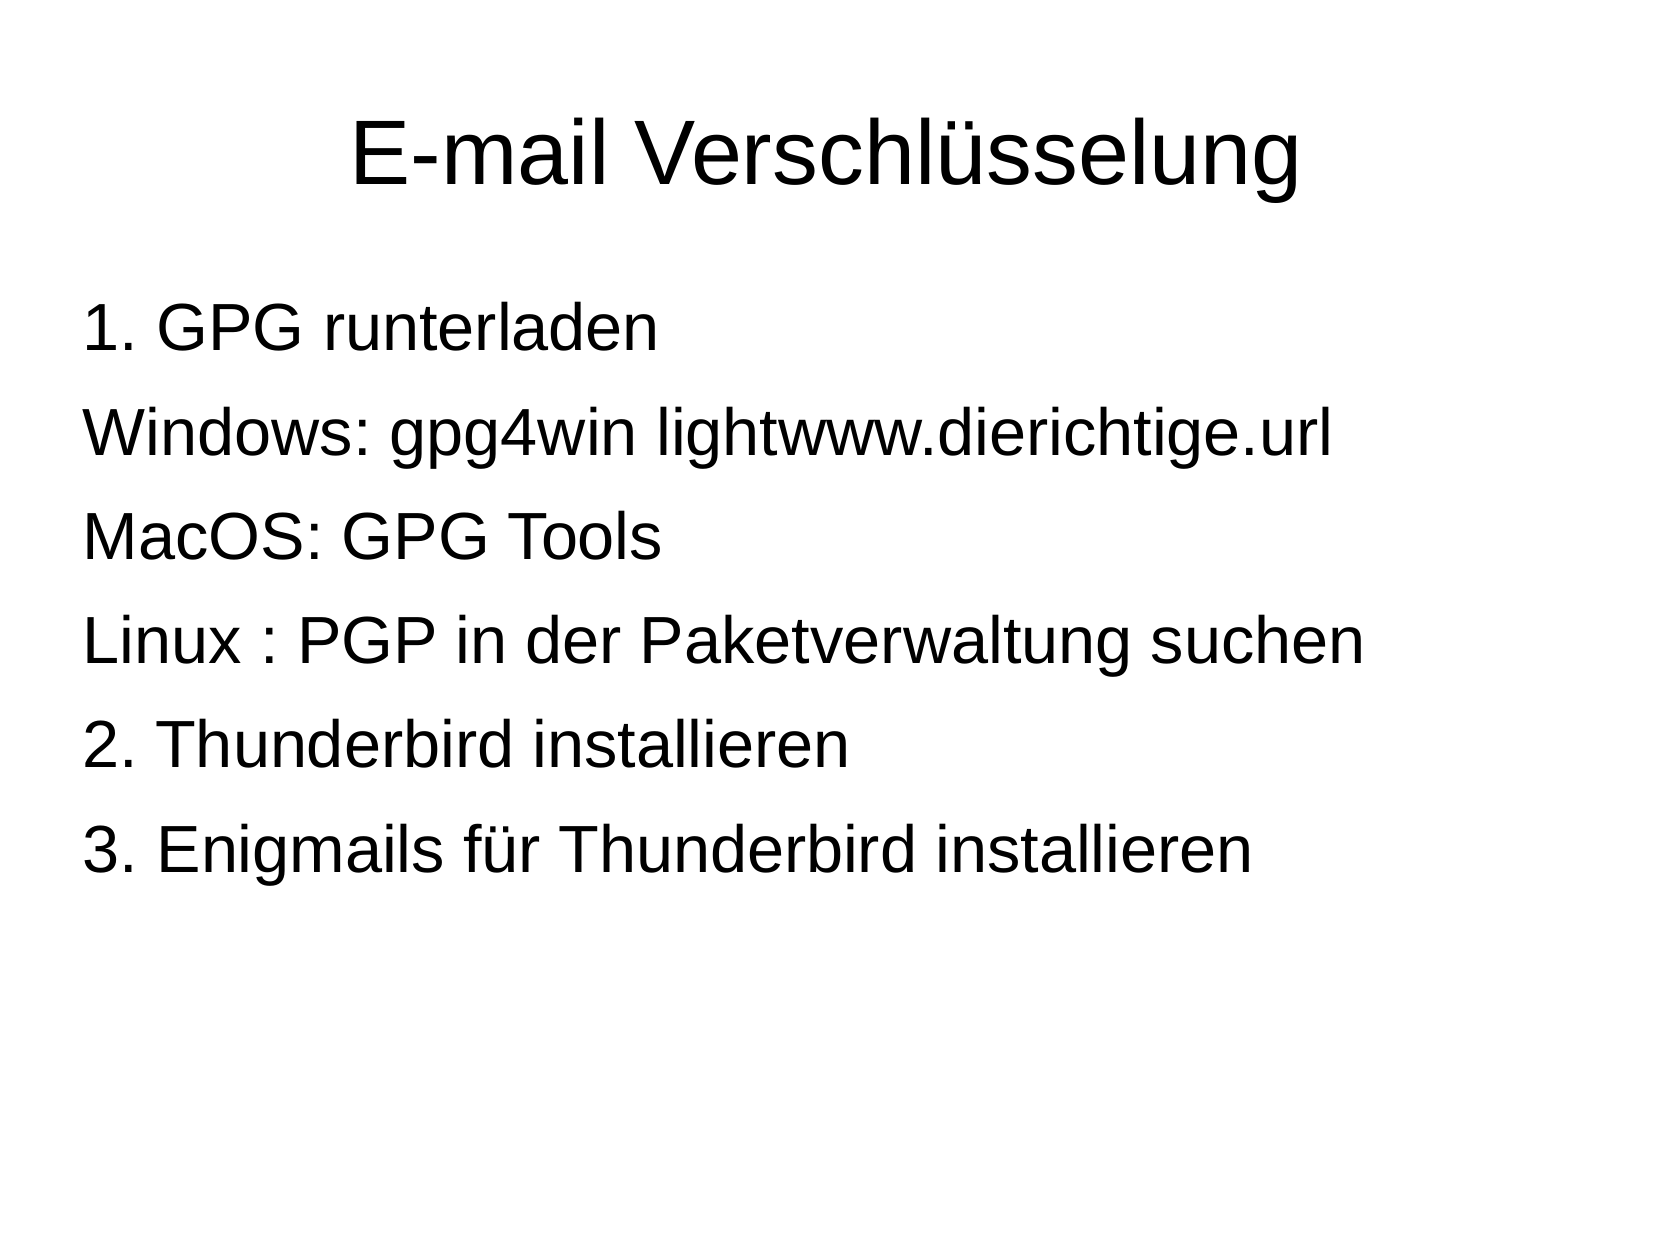

# E-mail Verschlüsselung
1. GPG runterladen
Windows: gpg4win lightwww.dierichtige.url
MacOS: GPG Tools
Linux : PGP in der Paketverwaltung suchen
2. Thunderbird installieren
3. Enigmails für Thunderbird installieren